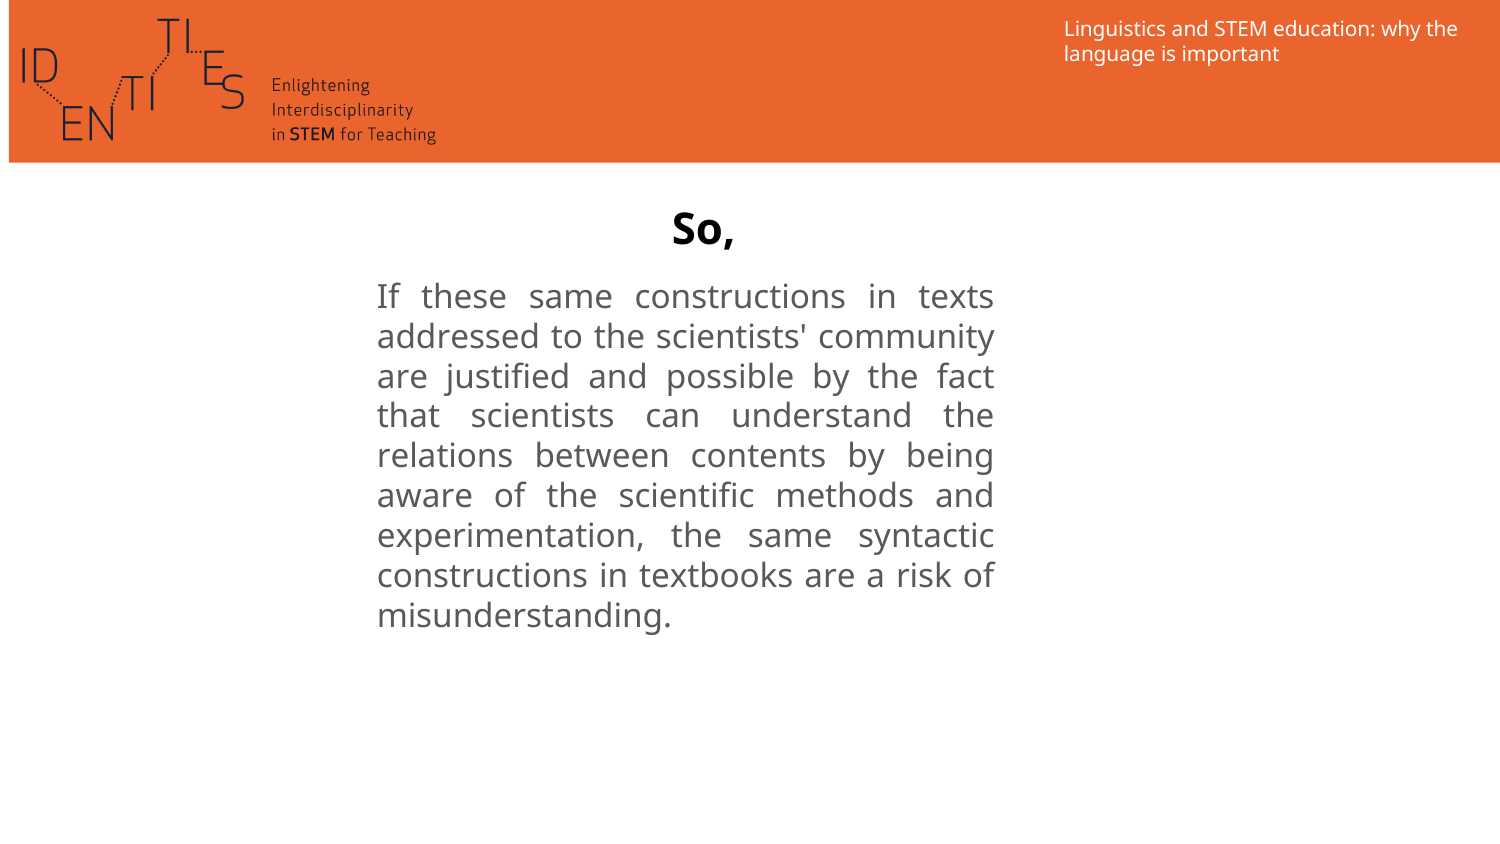

Linguistics and STEM education: why the language is important
#
So,
If these same constructions in texts addressed to the scientists' community are justified and possible by the fact that scientists can understand the relations between contents by being aware of the scientific methods and experimentation, the same syntactic constructions in textbooks are a risk of misunderstanding.